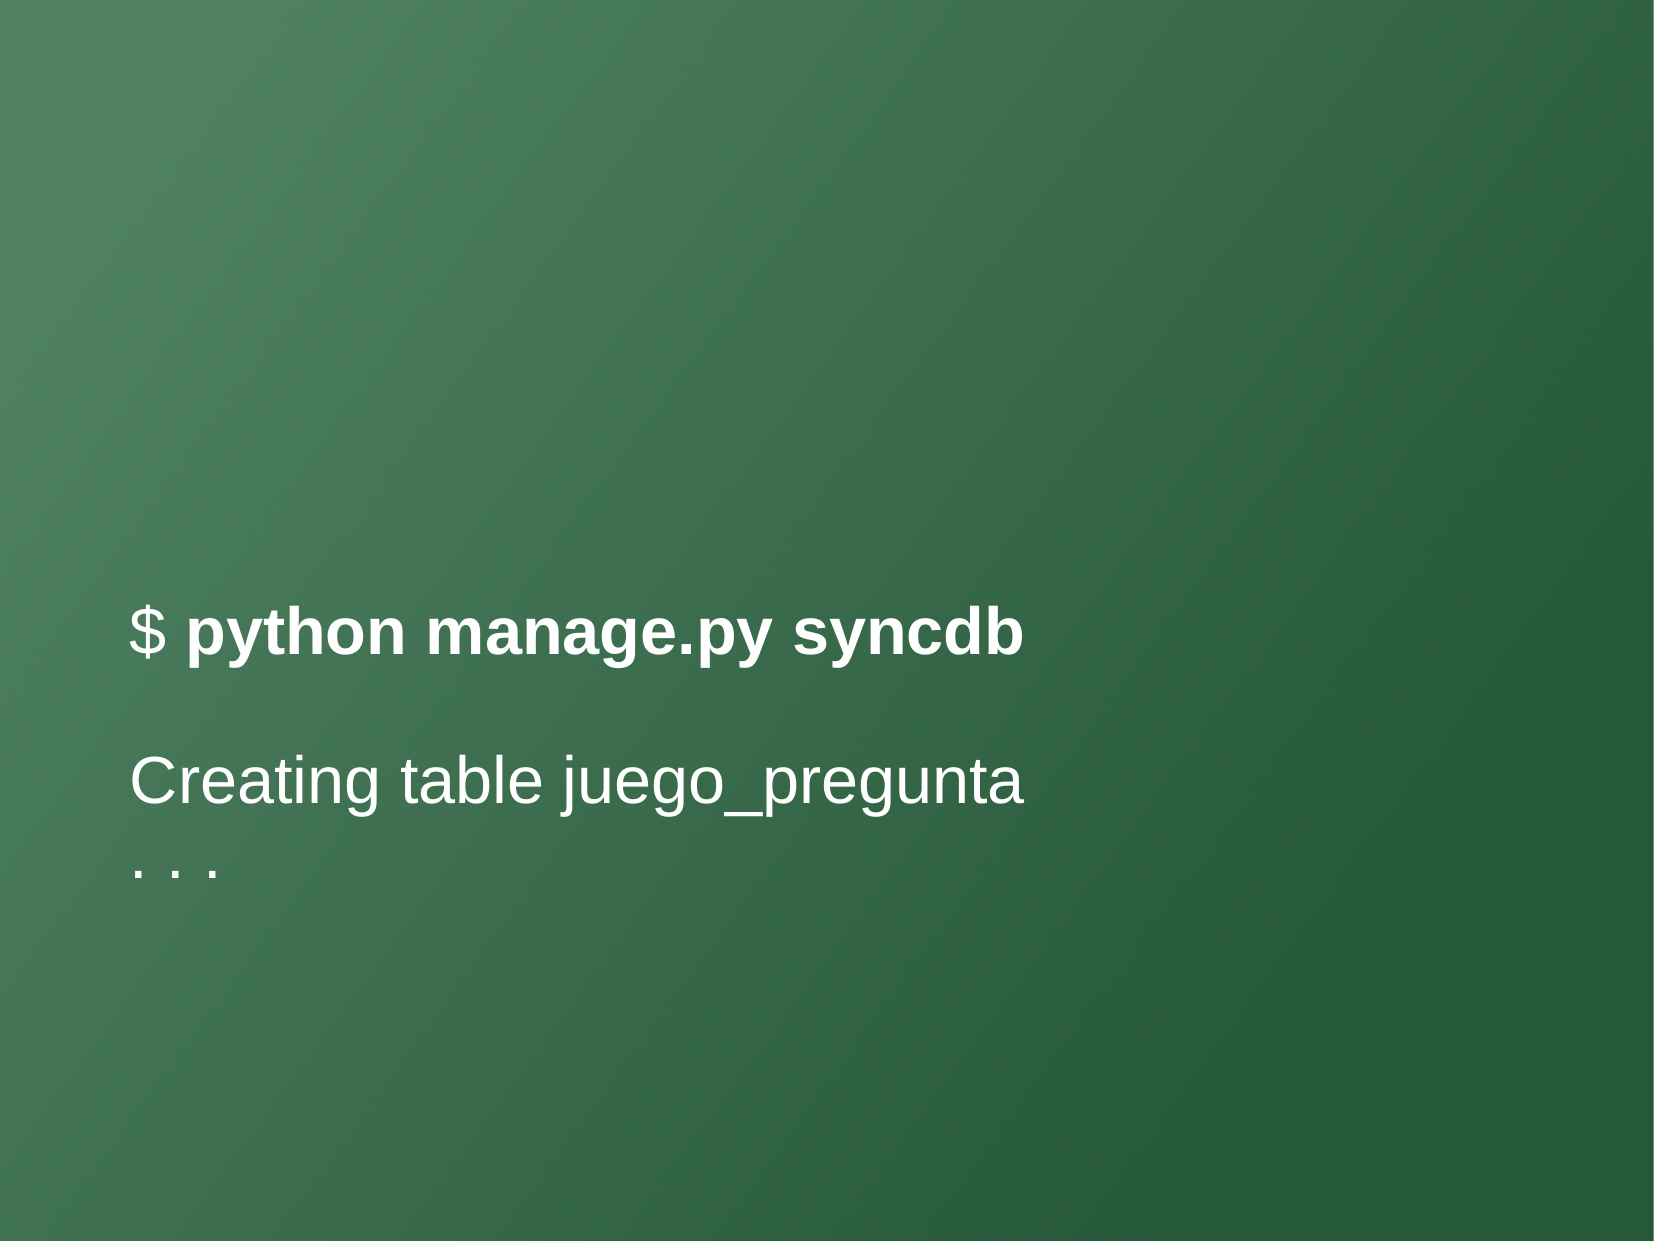

# $ python manage.py syncdb
Creating table juego_pregunta
. . .